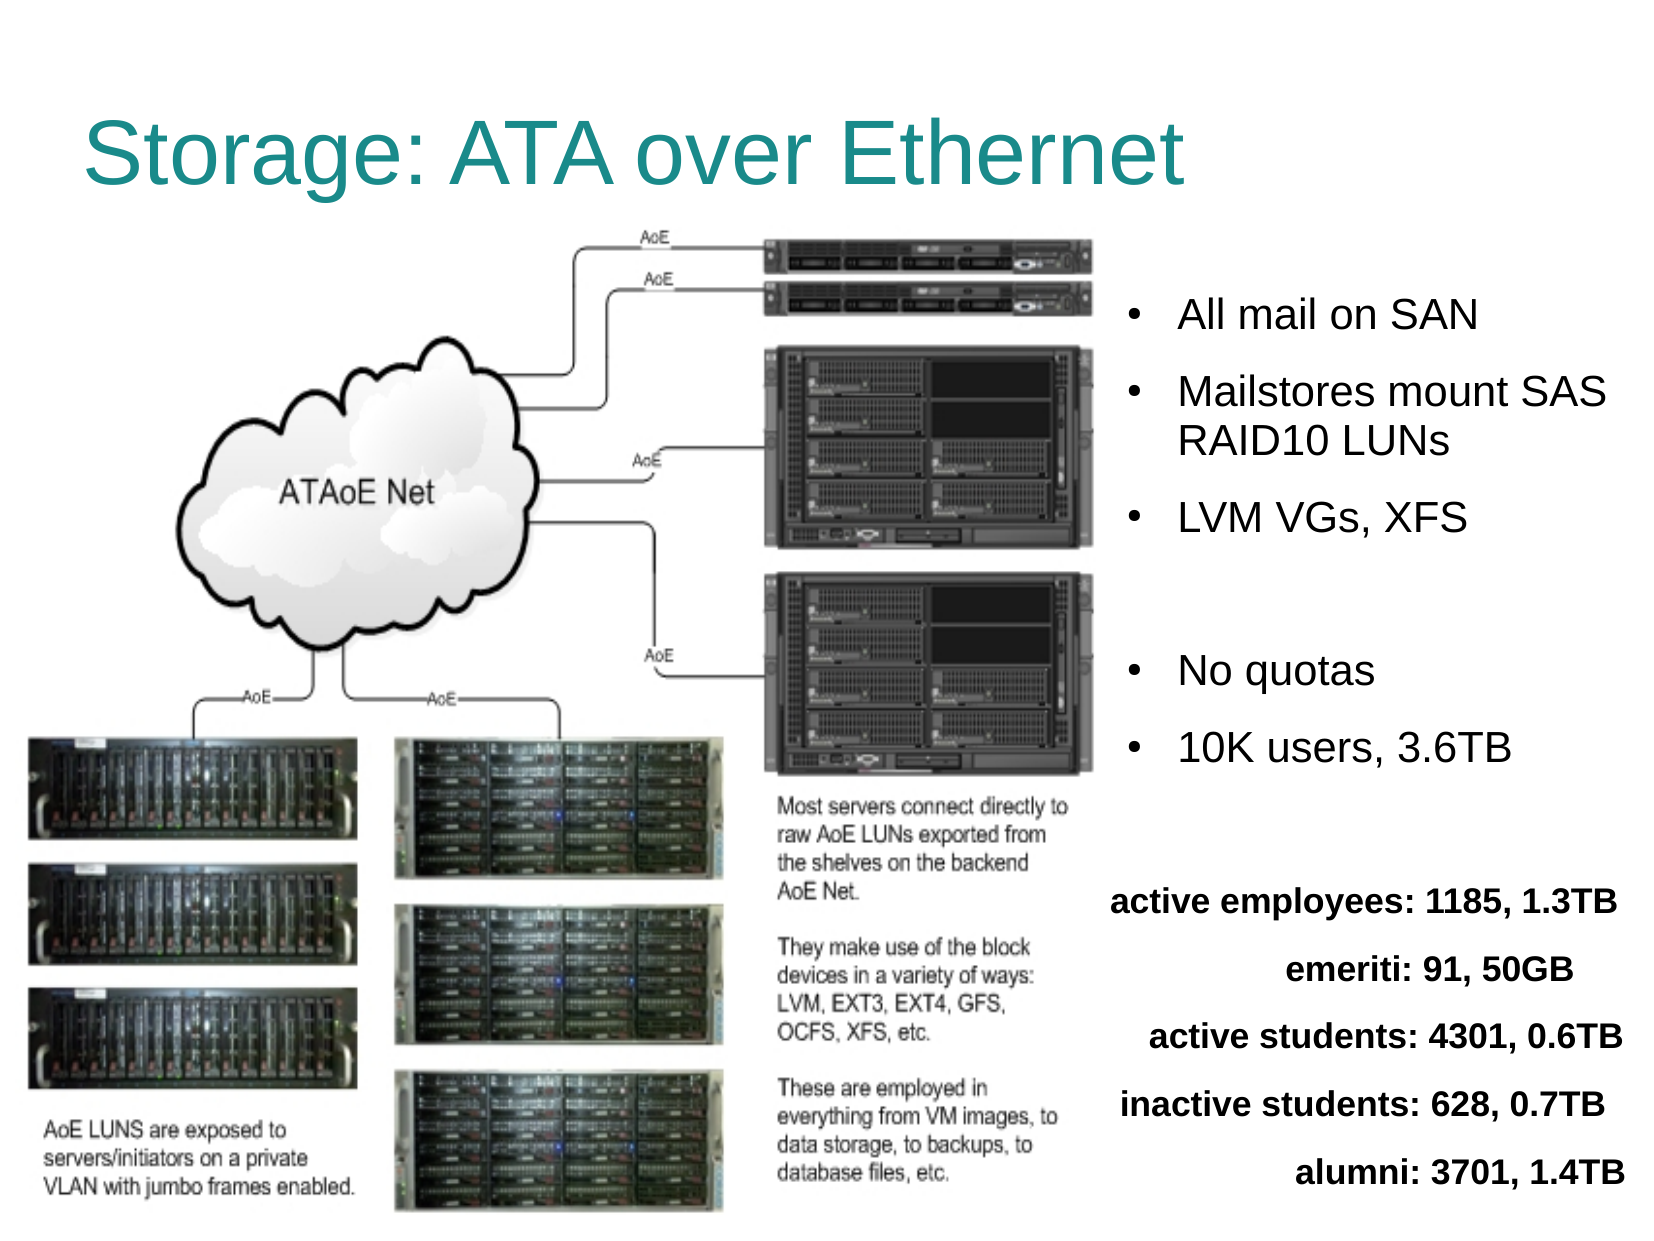

# Storage: ATA over Ethernet
All mail on SAN
Mailstores mount SAS RAID10 LUNs
LVM VGs, XFS
No quotas
10K users, 3.6TB
active employees: 1185, 1.3TB
 emeriti: 91, 50GB
 active students: 4301, 0.6TB
 inactive students: 628, 0.7TB
 alumni: 3701, 1.4TB